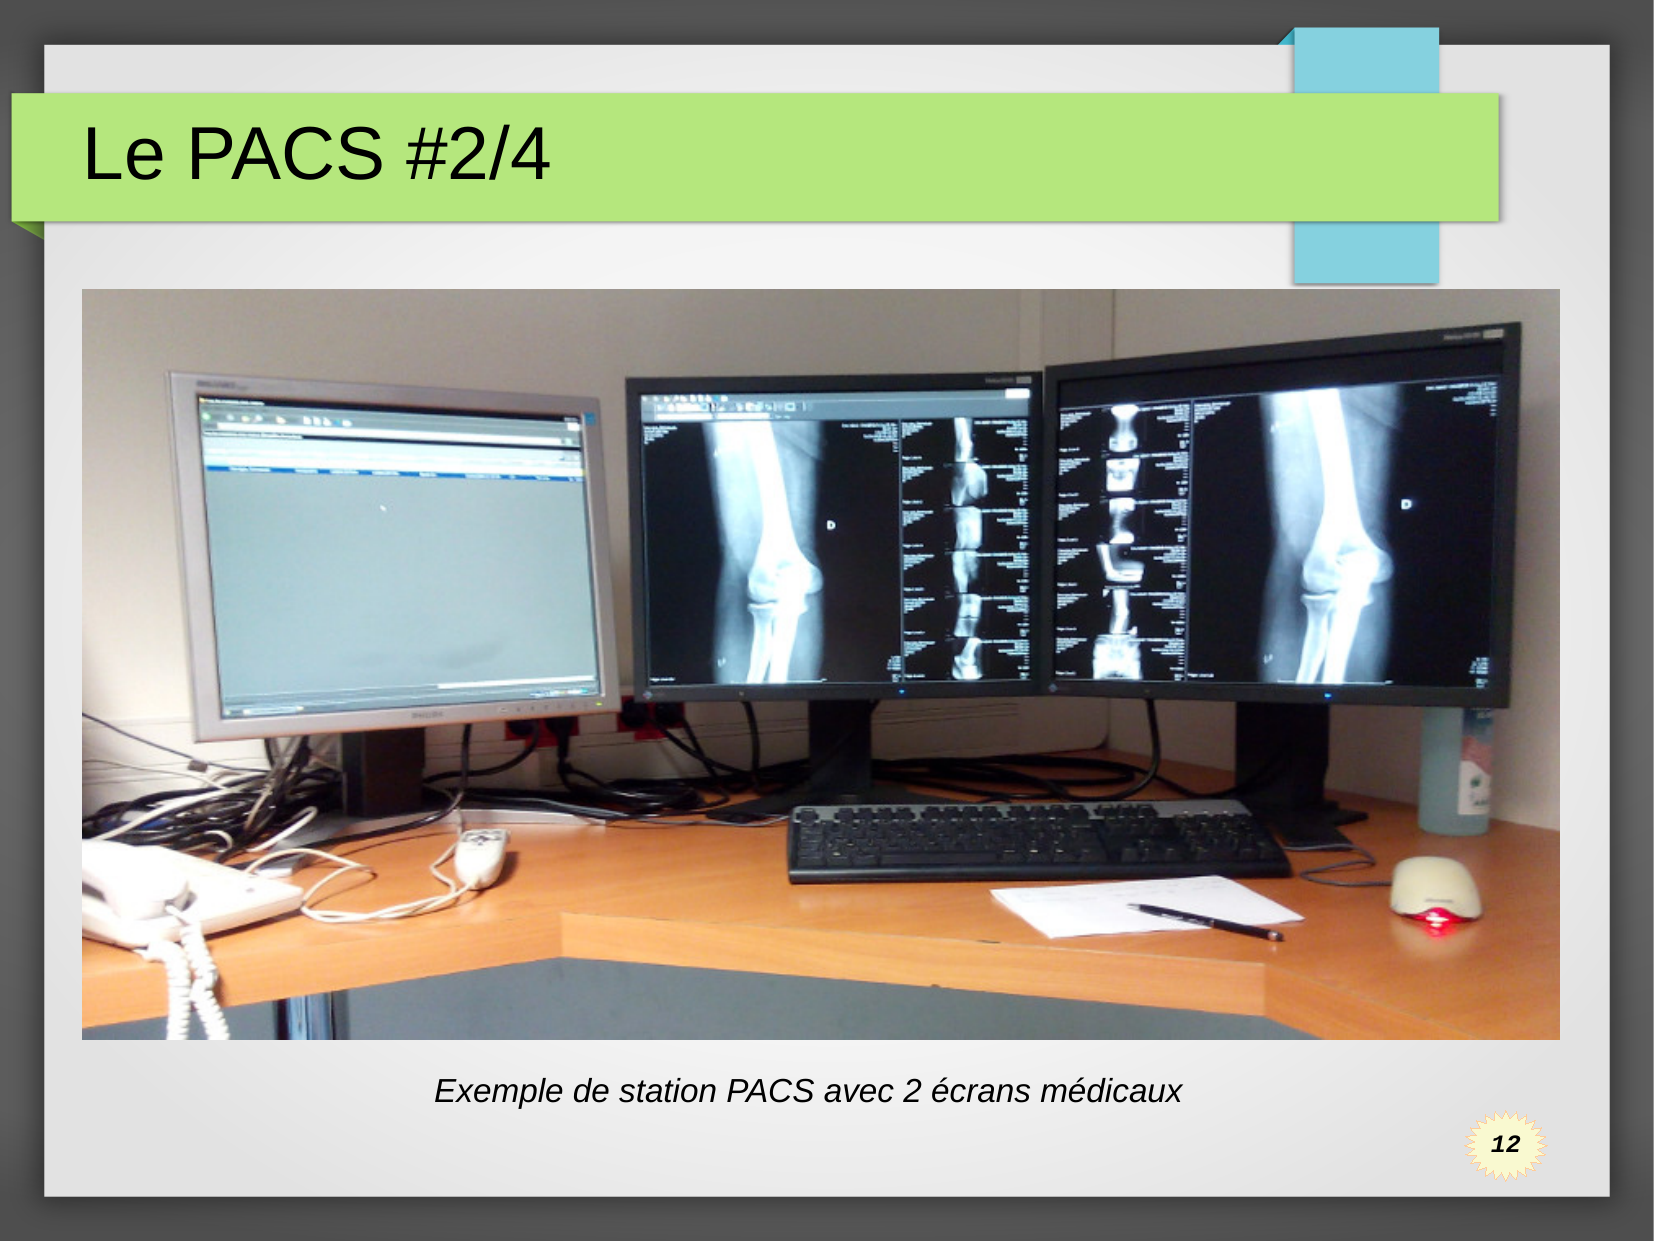

# Le PACS #2/4
Exemple de station PACS avec 2 écrans médicaux